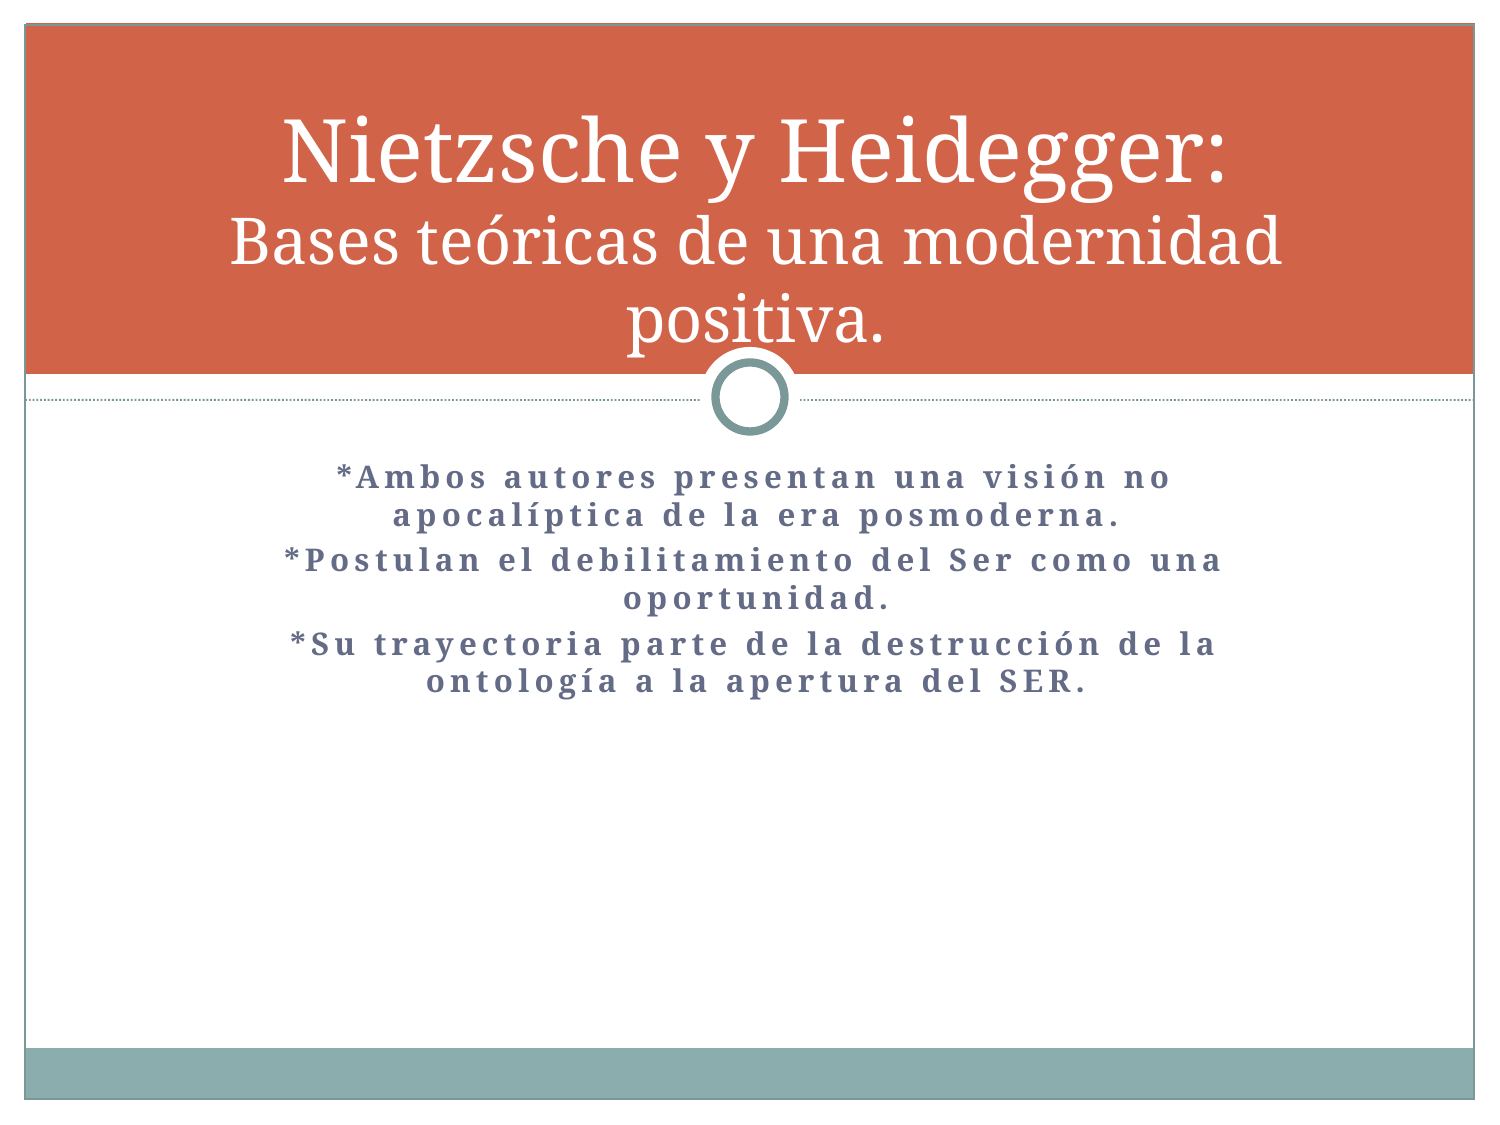

# Nietzsche y Heidegger: Bases teóricas de una modernidad positiva.
*Ambos autores presentan una visión no apocalíptica de la era posmoderna.
*Postulan el debilitamiento del Ser como una oportunidad.
*Su trayectoria parte de la destrucción de la ontología a la apertura del SER.